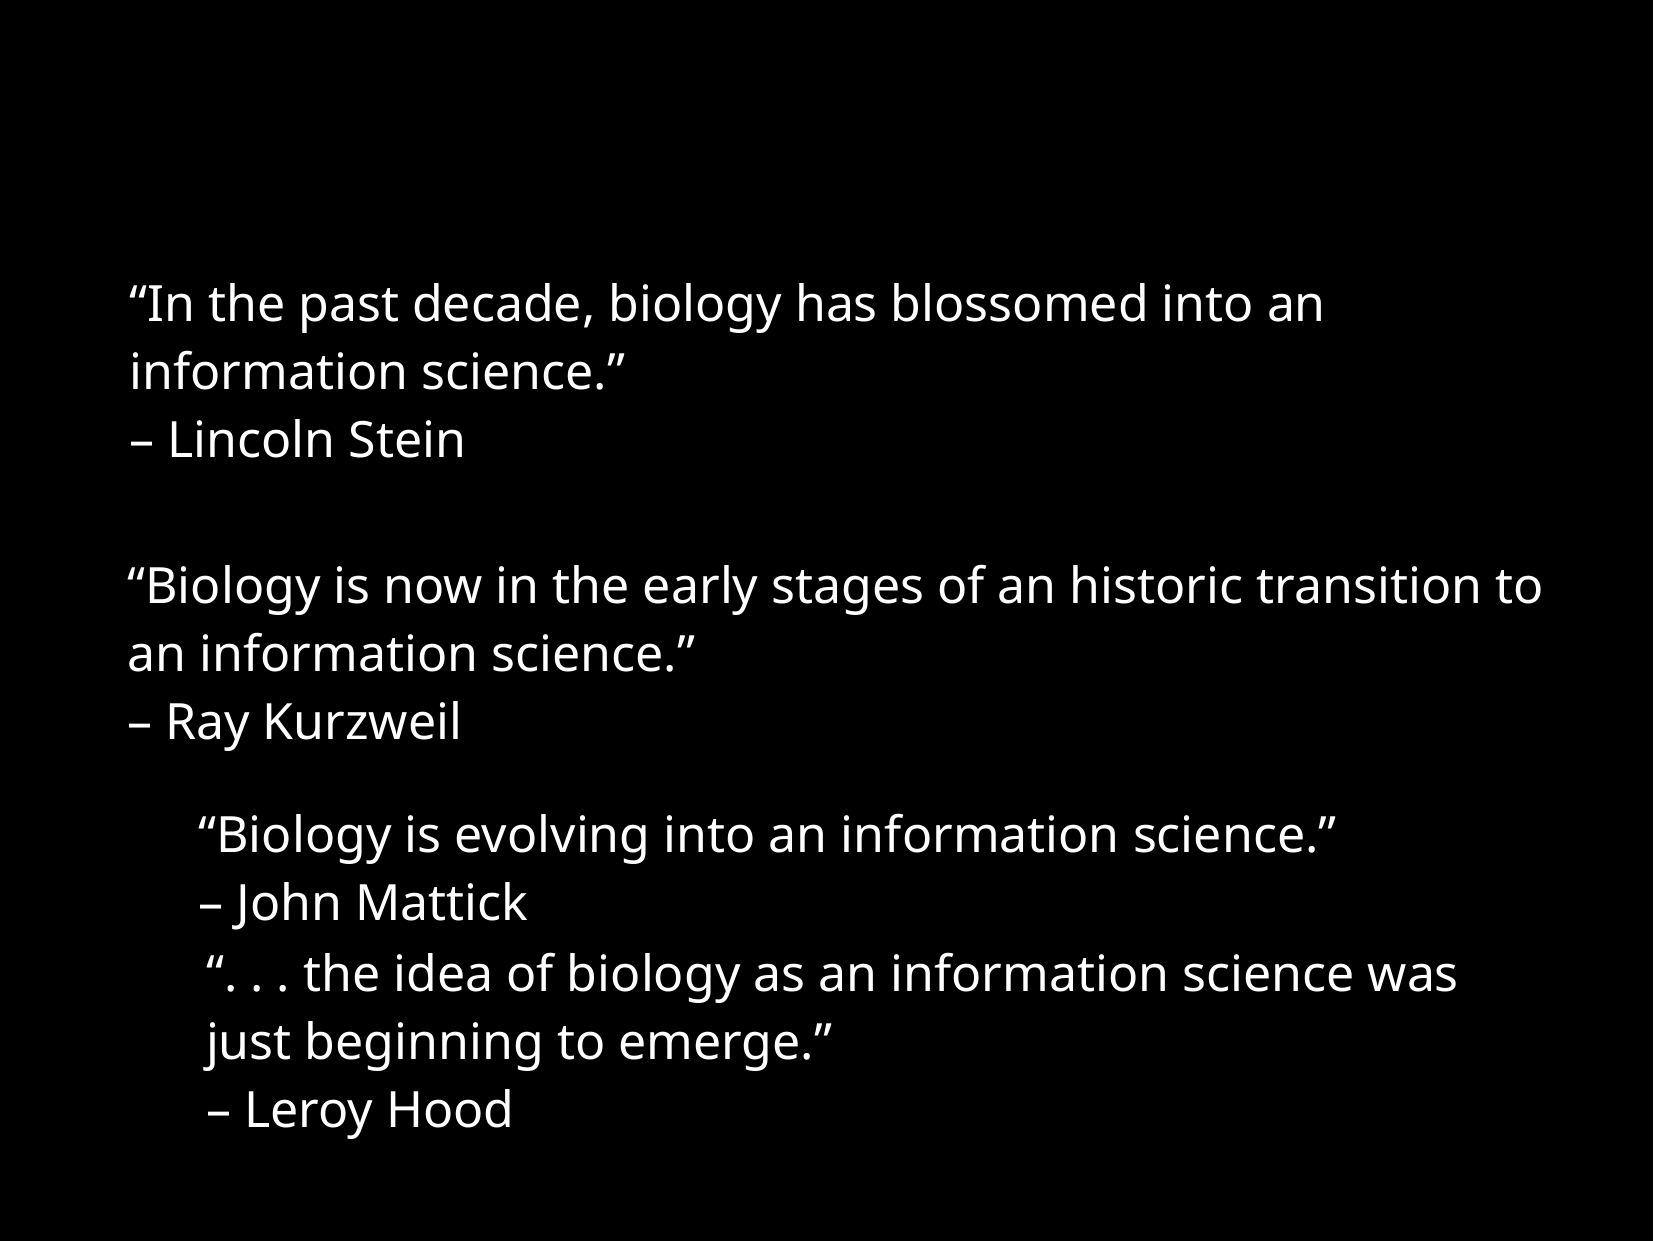

“In the past decade, biology has blossomed into an
information science.”
– Lincoln Stein
“Biology is now in the early stages of an historic transition to
an information science.”
– Ray Kurzweil
“Biology is evolving into an information science.”
– John Mattick
“. . . the idea of biology as an information science was
just beginning to emerge.”
– Leroy Hood